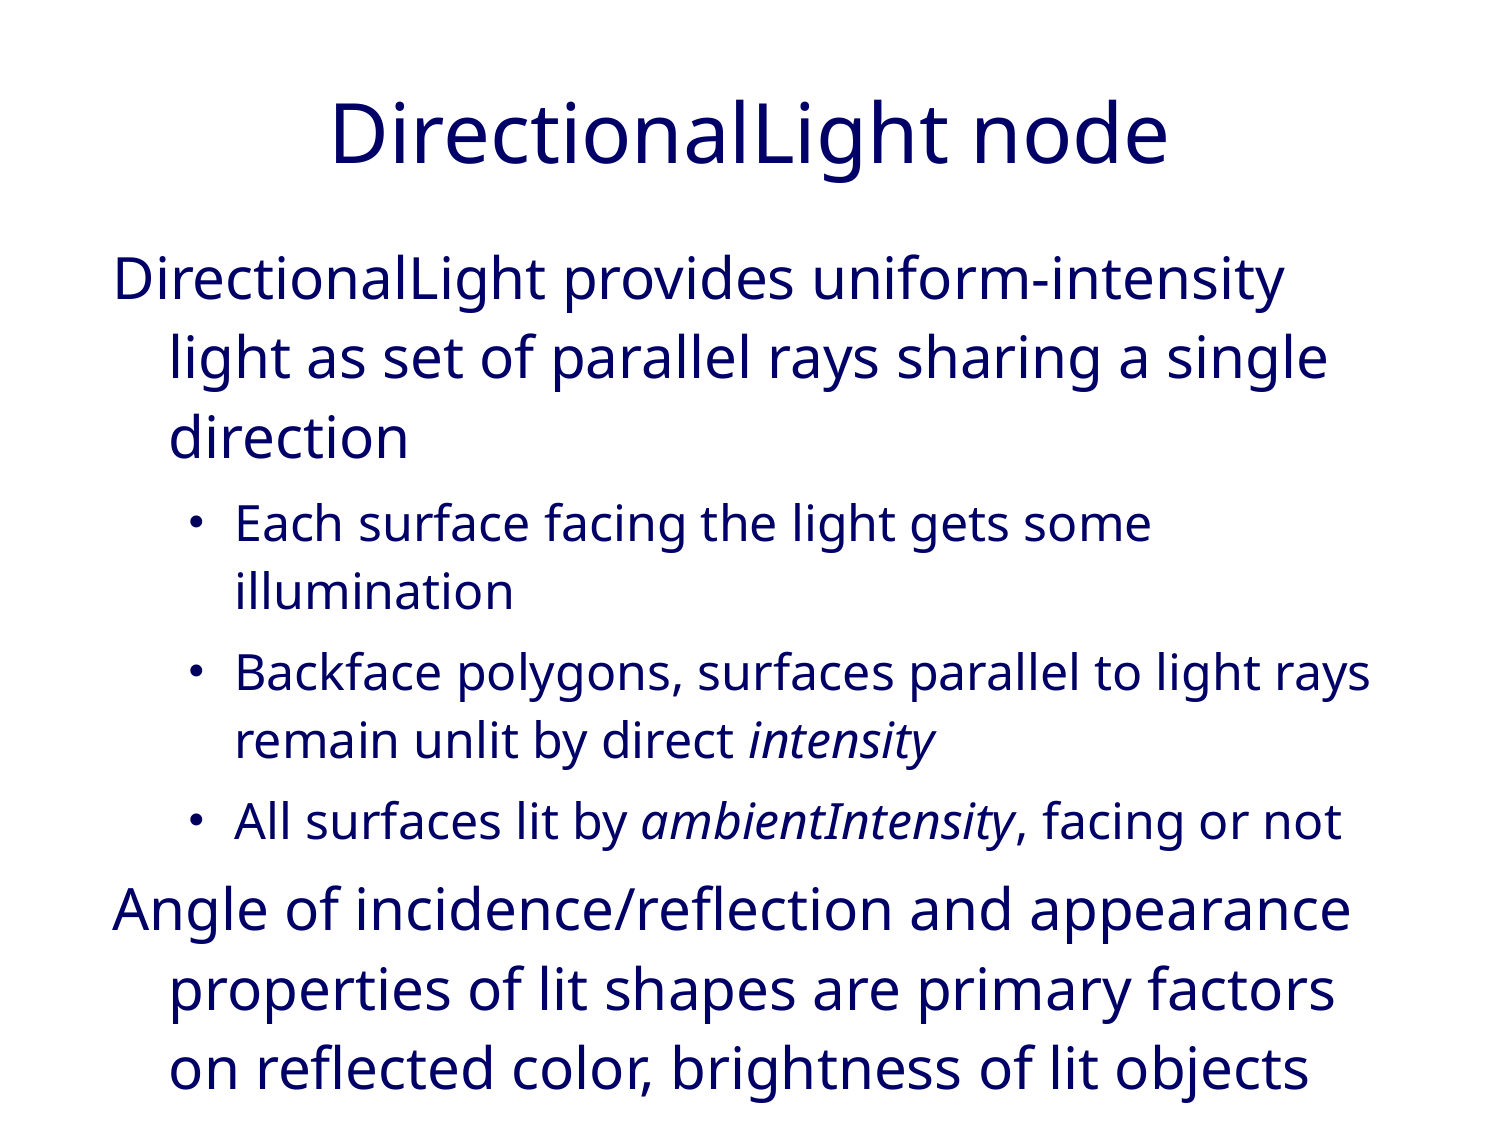

# DirectionalLight node
DirectionalLight provides uniform-intensity light as set of parallel rays sharing a single direction
Each surface facing the light gets some illumination
Backface polygons, surfaces parallel to light rays remain unlit by direct intensity
All surfaces lit by ambientIntensity, facing or not
Angle of incidence/reflection and appearance properties of lit shapes are primary factors on reflected color, brightness of lit objects
Emulates distant light source, such as the sun
Intensity does not diminish with distance